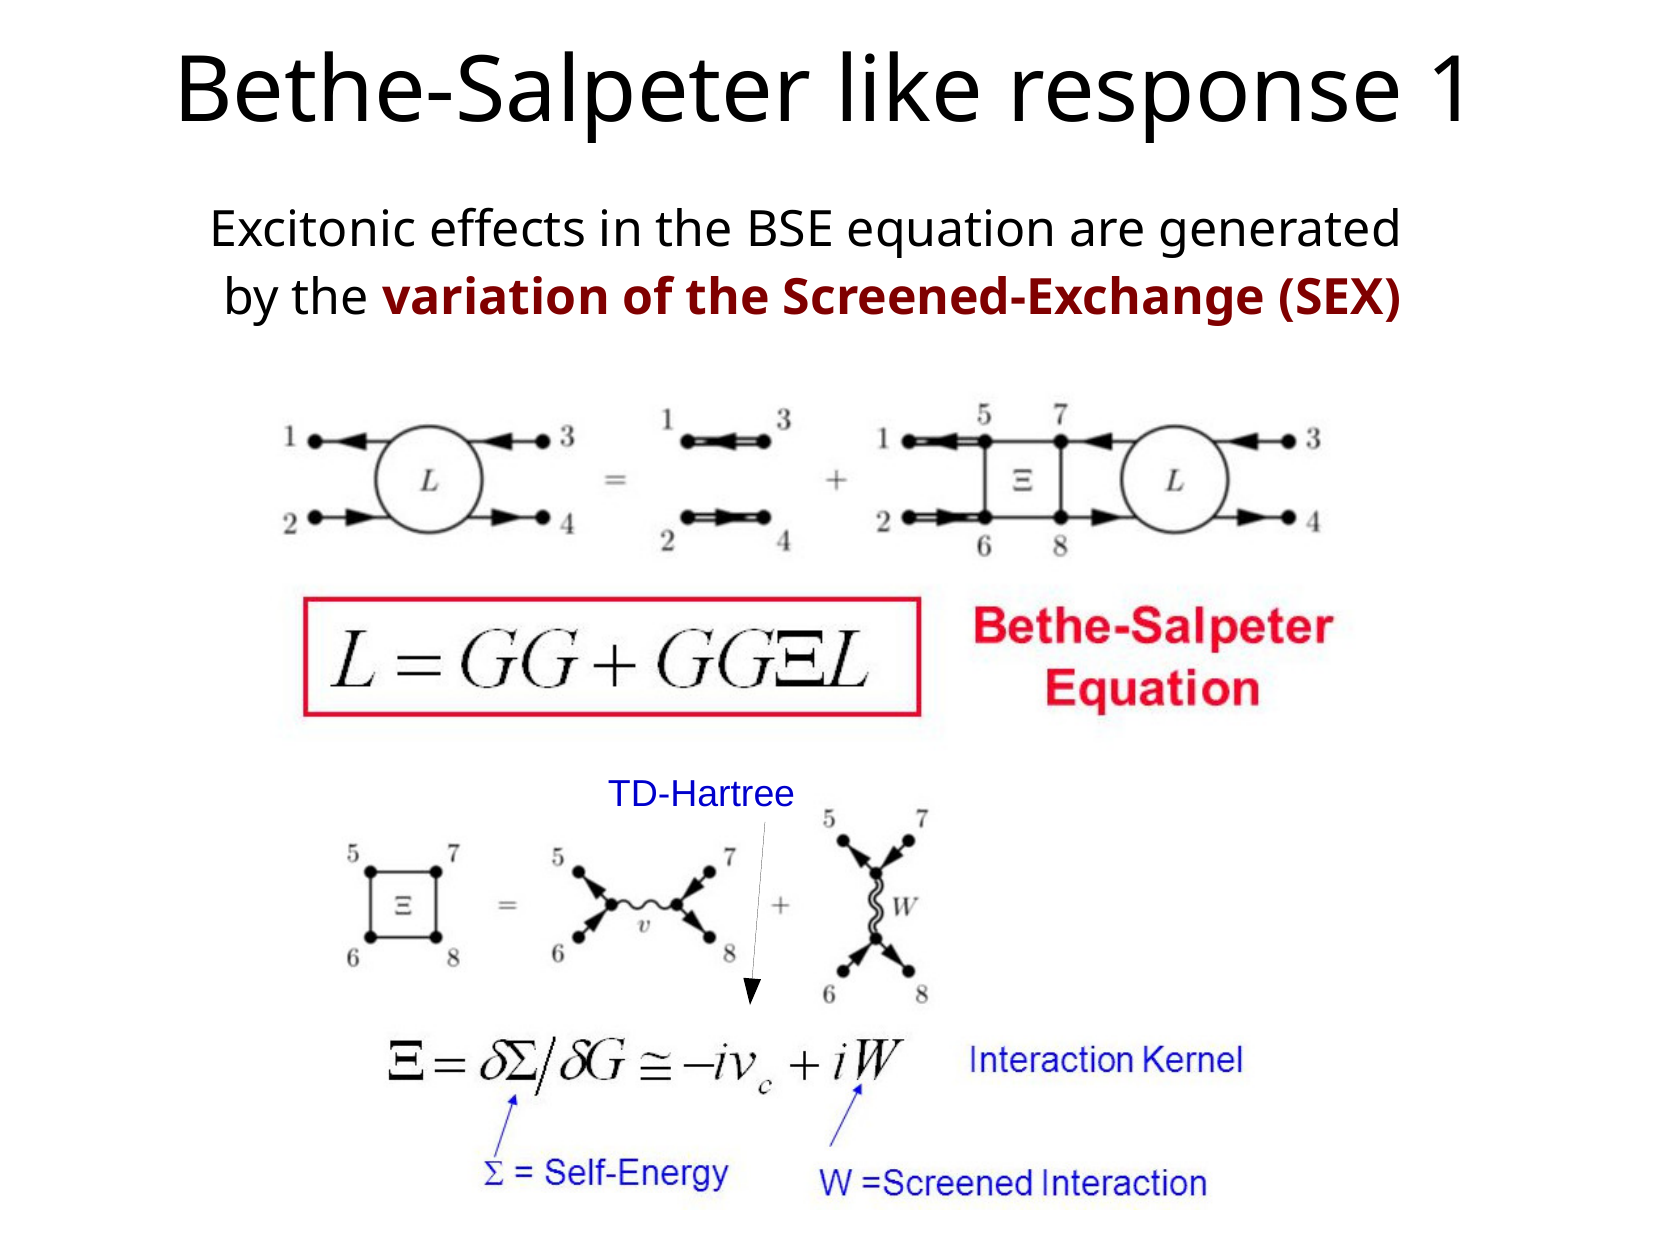

# Bethe-Salpeter like response 1
Excitonic effects in the BSE equation are generated
by the variation of the Screened-Exchange (SEX)
TD-Hartree